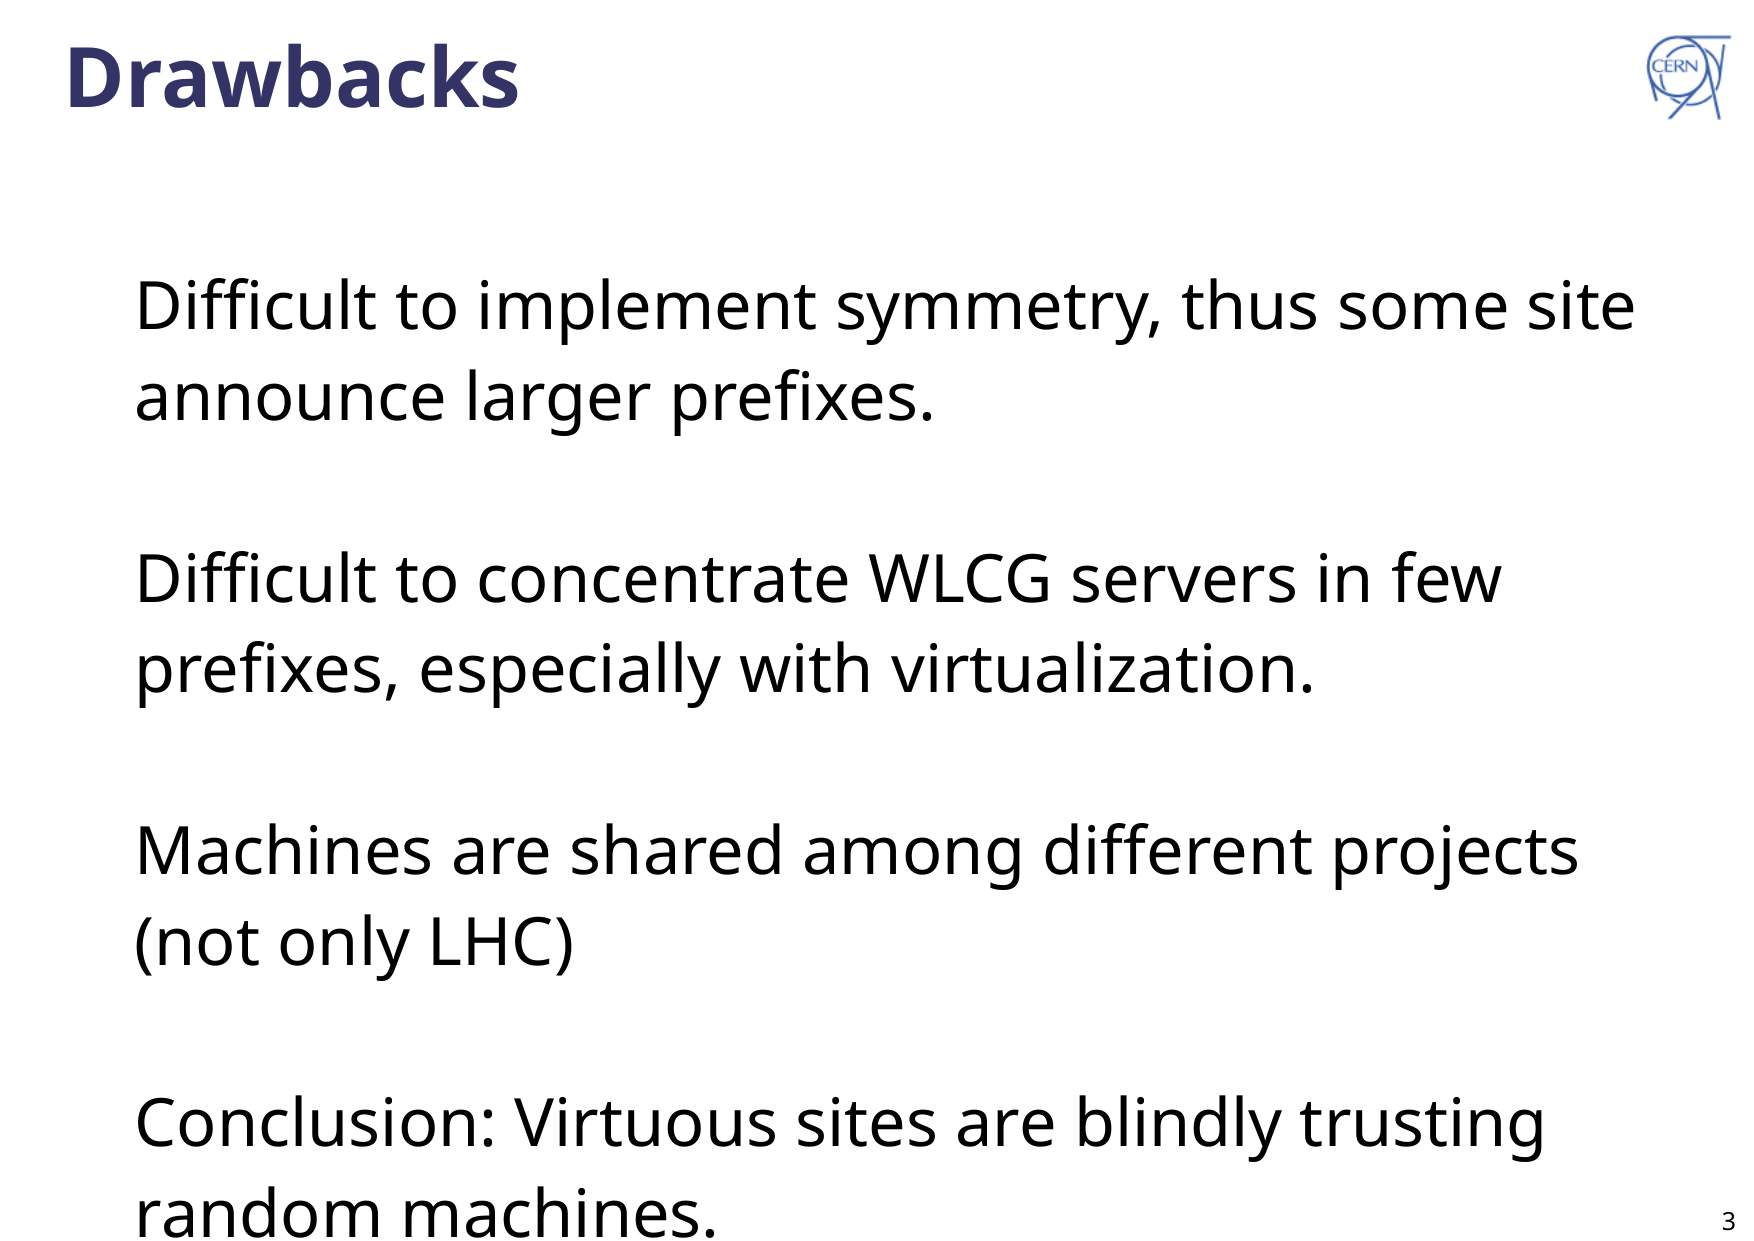

# Drawbacks
Difficult to implement symmetry, thus some site announce larger prefixes.
Difficult to concentrate WLCG servers in few prefixes, especially with virtualization.
Machines are shared among different projects (not only LHC)
Conclusion: Virtuous sites are blindly trusting random machines.
3